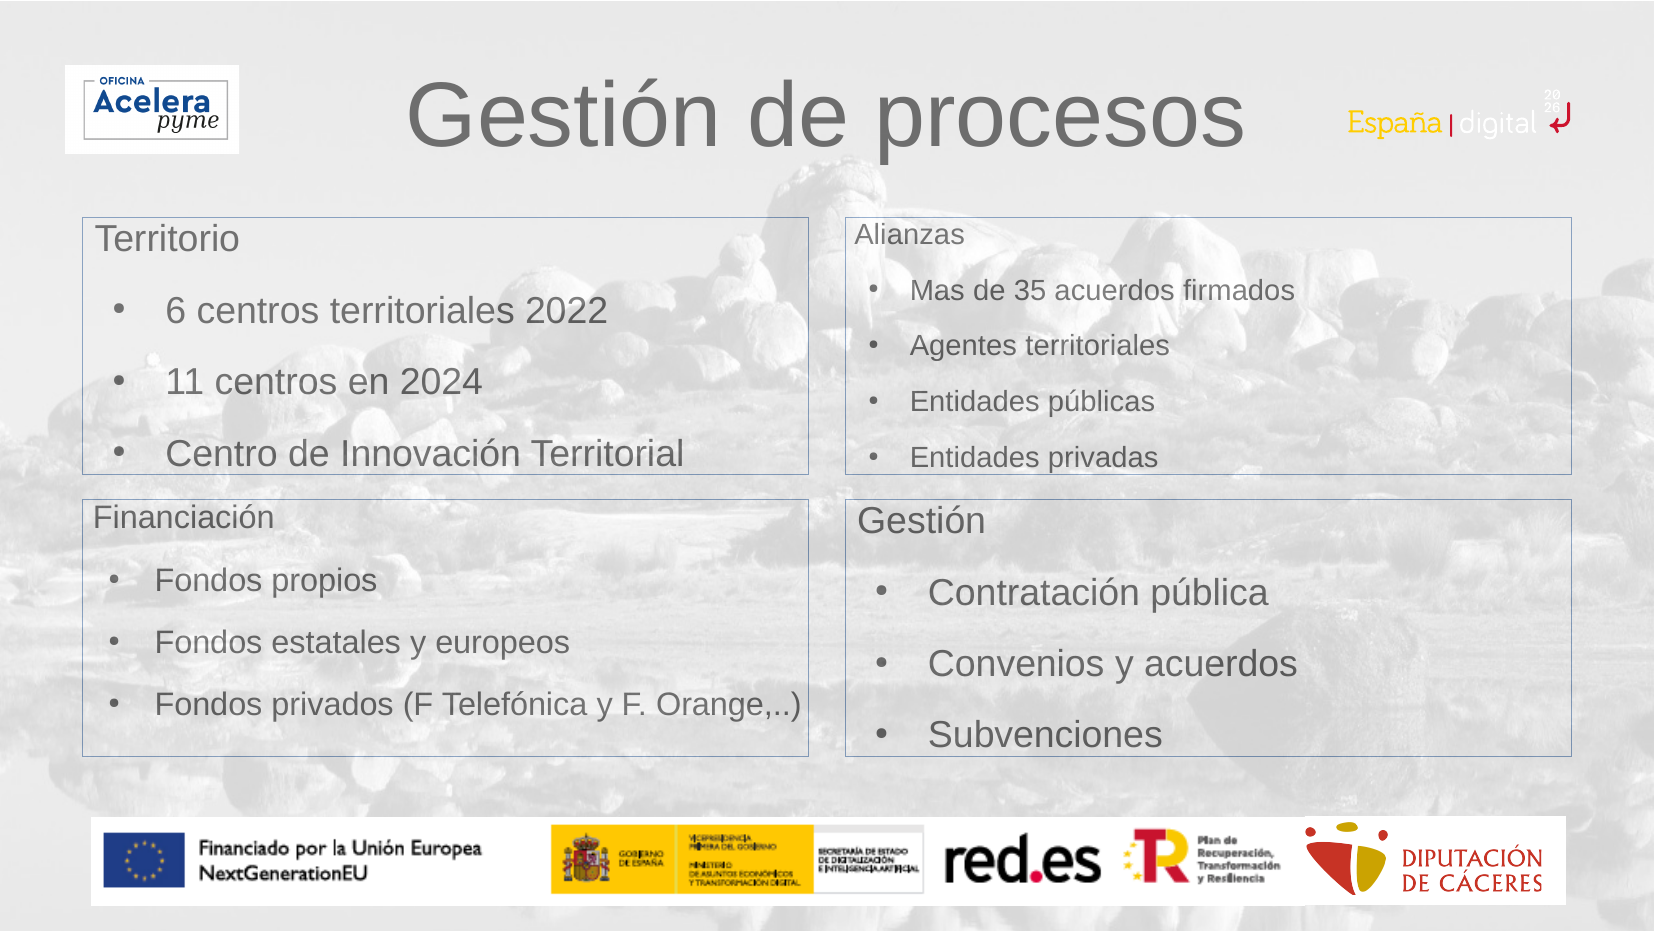

# Gestión de procesos
Territorio
6 centros territoriales 2022
11 centros en 2024
Centro de Innovación Territorial
Alianzas
Mas de 35 acuerdos firmados
Agentes territoriales
Entidades públicas
Entidades privadas
Financiación
Fondos propios
Fondos estatales y europeos
Fondos privados (F Telefónica y F. Orange,..)
Gestión
Contratación pública
Convenios y acuerdos
Subvenciones